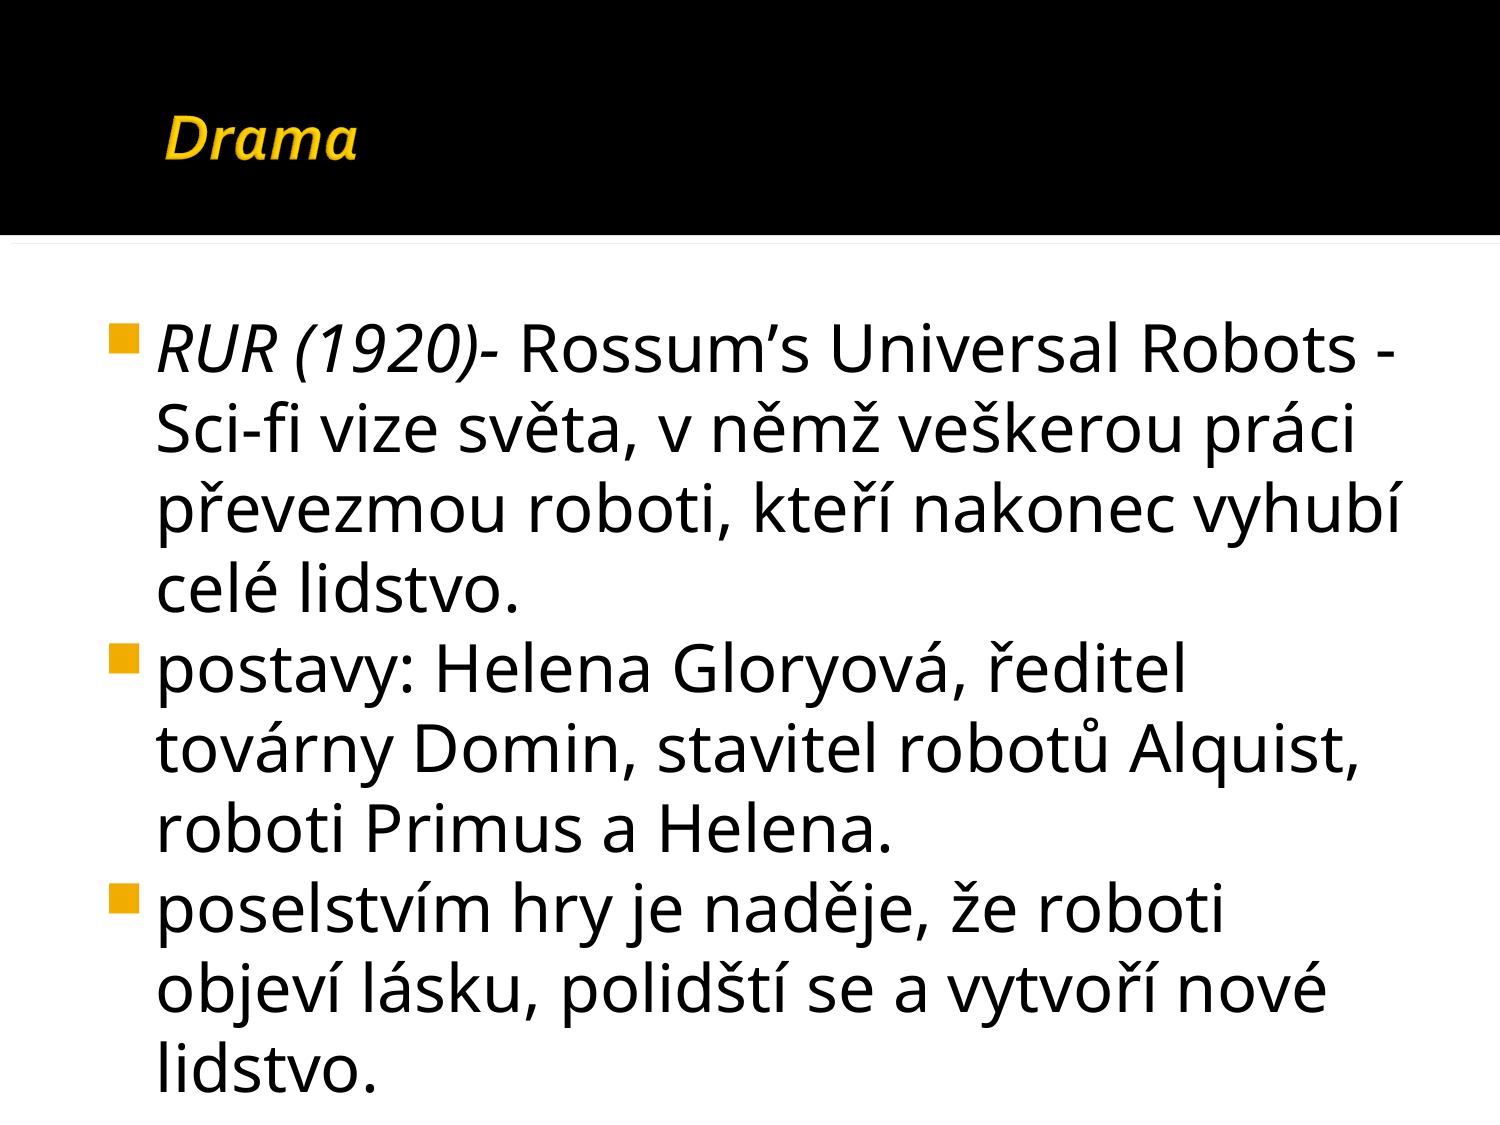

# RUR (1920)- Rossum’s Universal Robots - Sci-fi vize světa, v němž veškerou práci převezmou roboti, kteří nakonec vyhubí celé lidstvo.
postavy: Helena Gloryová, ředitel továrny Domin, stavitel robotů Alquist, roboti Primus a Helena.
poselstvím hry je naděje, že roboti objeví lásku, polidští se a vytvoří nové lidstvo.